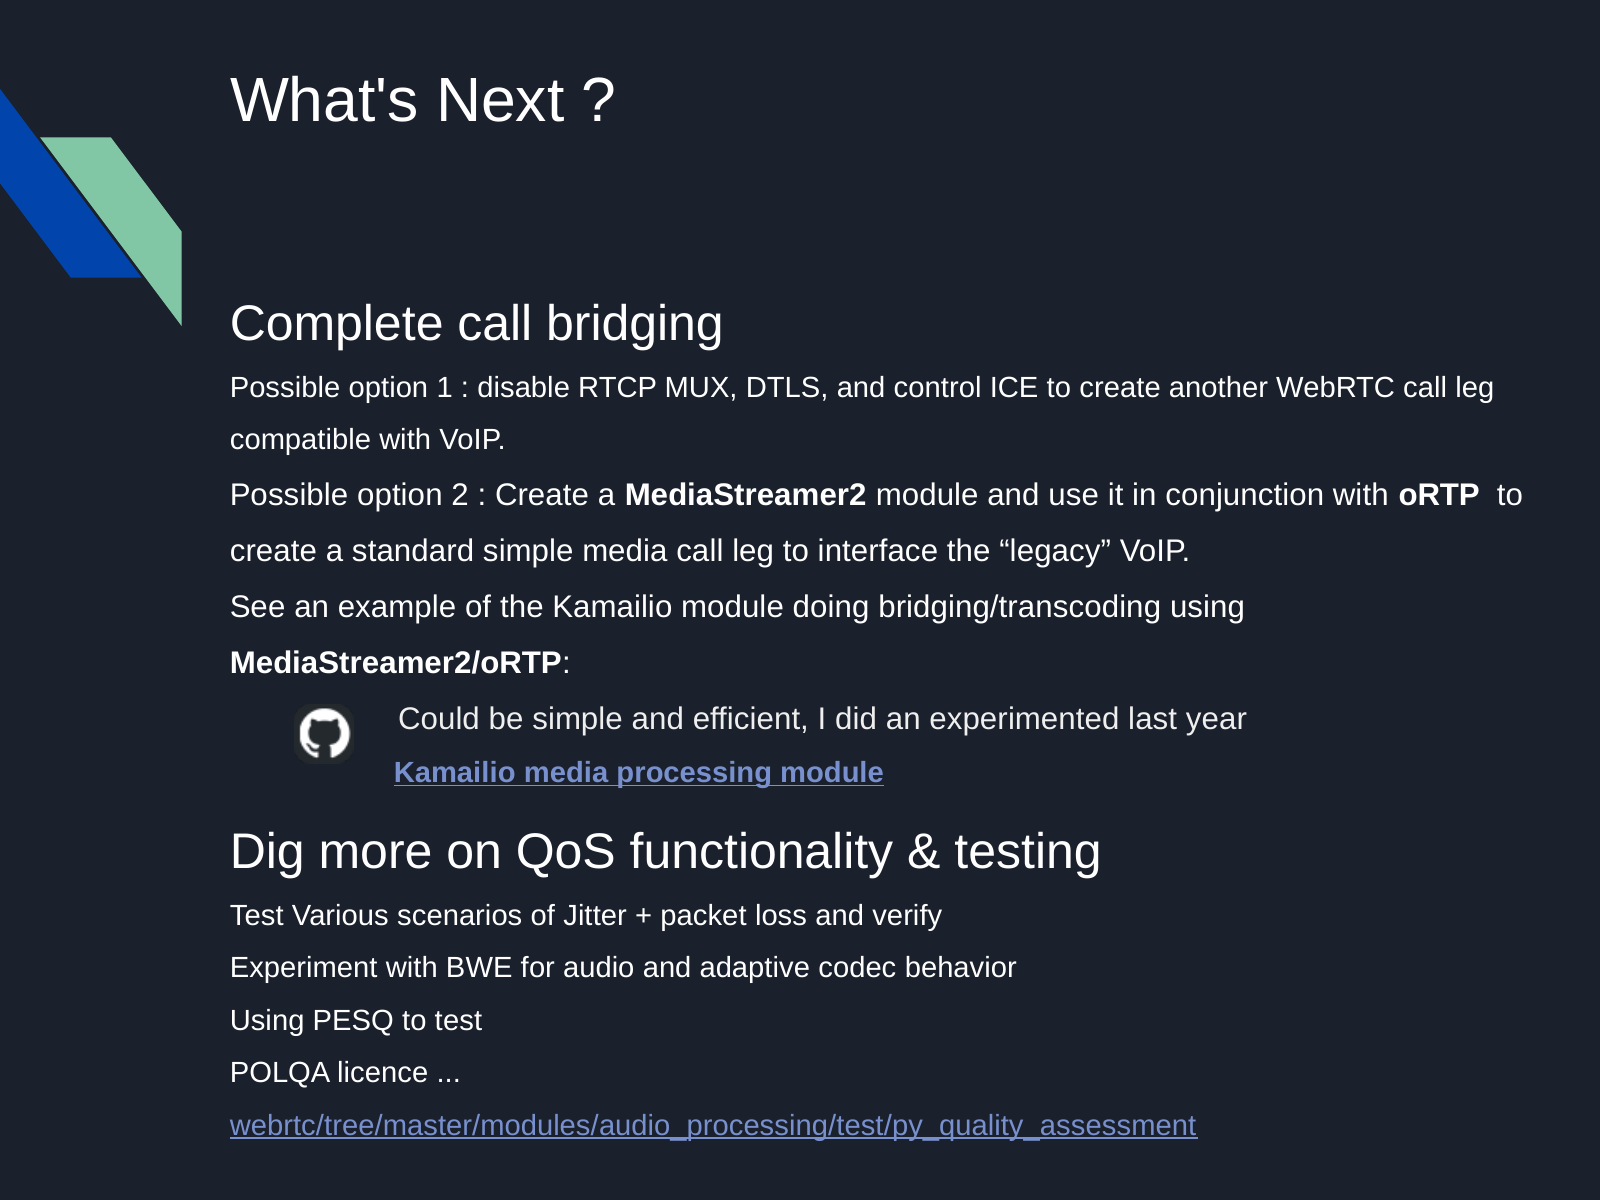

# What's Next ?
Complete call bridging
Possible option 1 : disable RTCP MUX, DTLS, and control ICE to create another WebRTC call leg compatible with VoIP.
Possible option 2 : Create a MediaStreamer2 module and use it in conjunction with oRTP to create a standard simple media call leg to interface the “legacy” VoIP.
See an example of the Kamailio module doing bridging/transcoding using MediaStreamer2/oRTP:
 Could be simple and efficient, I did an experimented last year
 Kamailio media processing module
Dig more on QoS functionality & testing
Test Various scenarios of Jitter + packet loss and verify
Experiment with BWE for audio and adaptive codec behavior
Using PESQ to test
POLQA licence ...
webrtc/tree/master/modules/audio_processing/test/py_quality_assessment